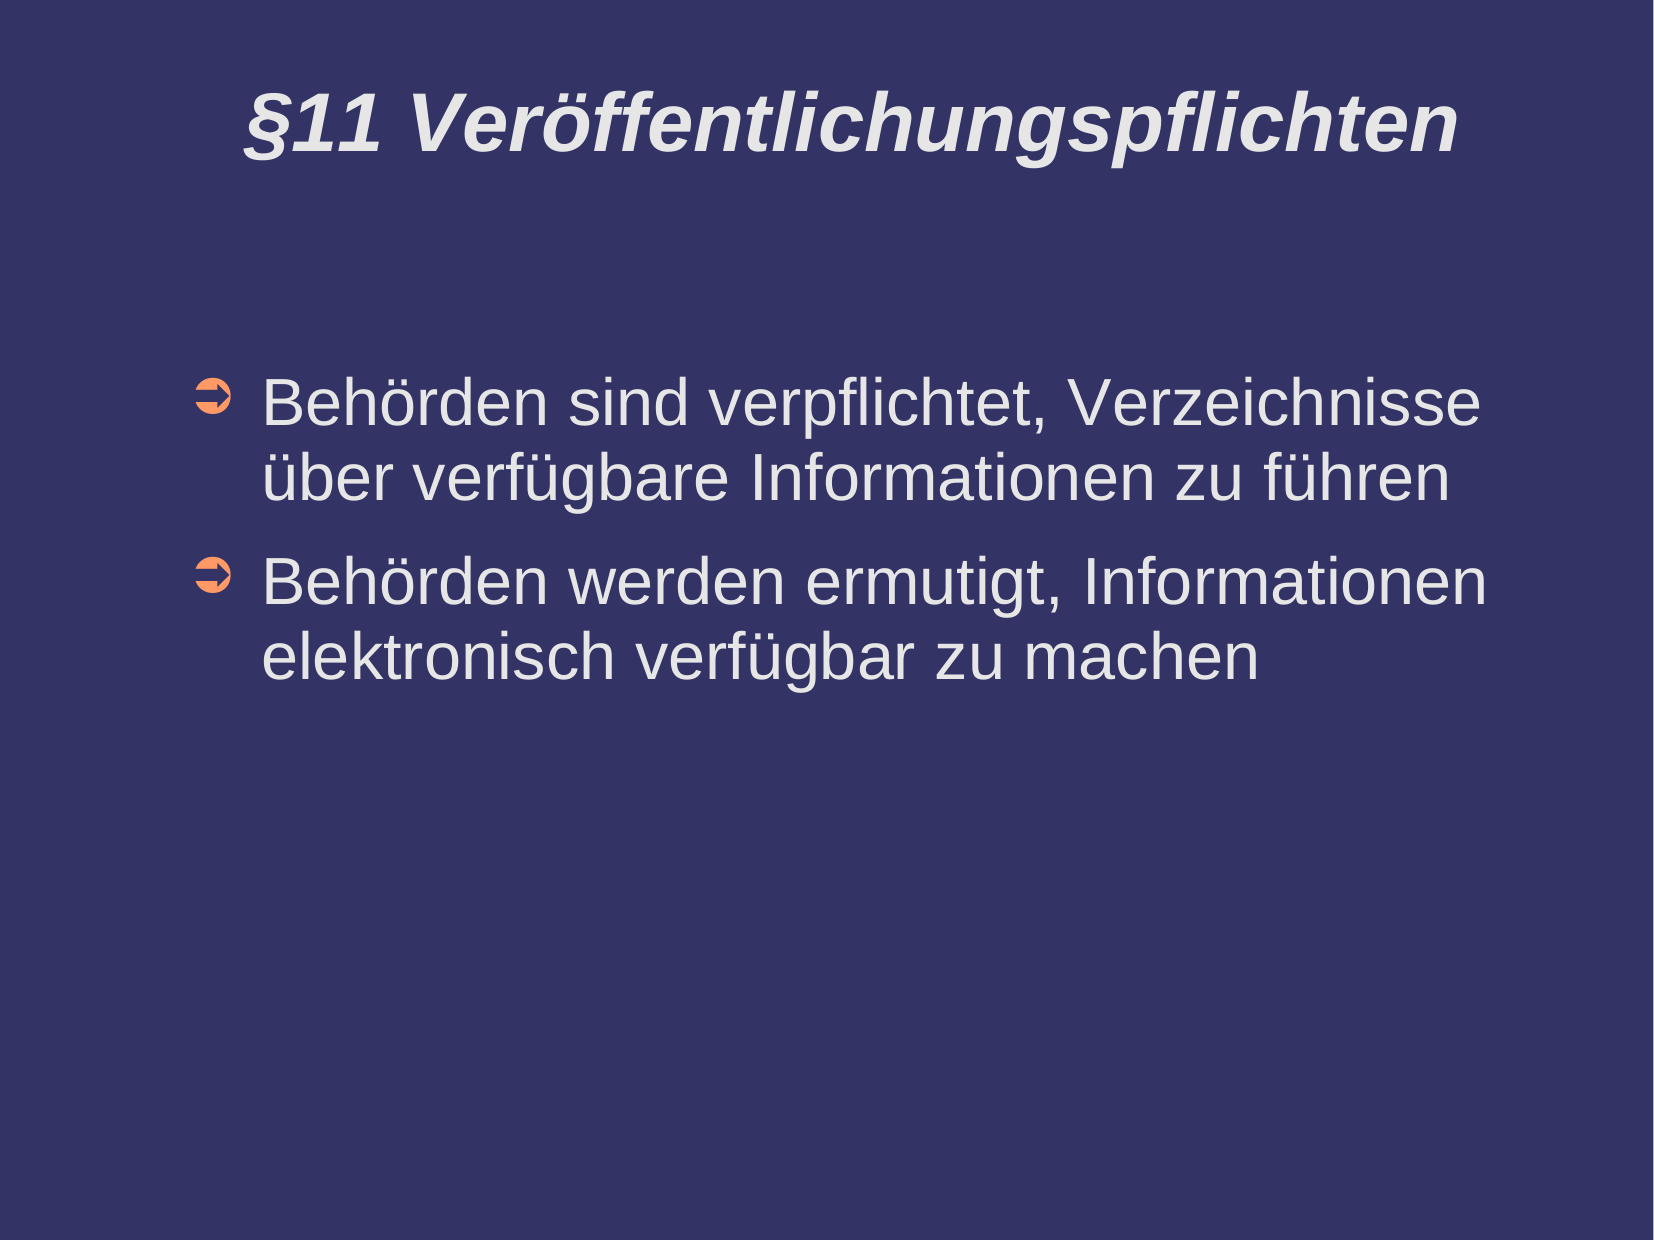

# §11 Veröffentlichungspflichten
Behörden sind verpflichtet, Verzeichnisse über verfügbare Informationen zu führen
Behörden werden ermutigt, Informationen elektronisch verfügbar zu machen